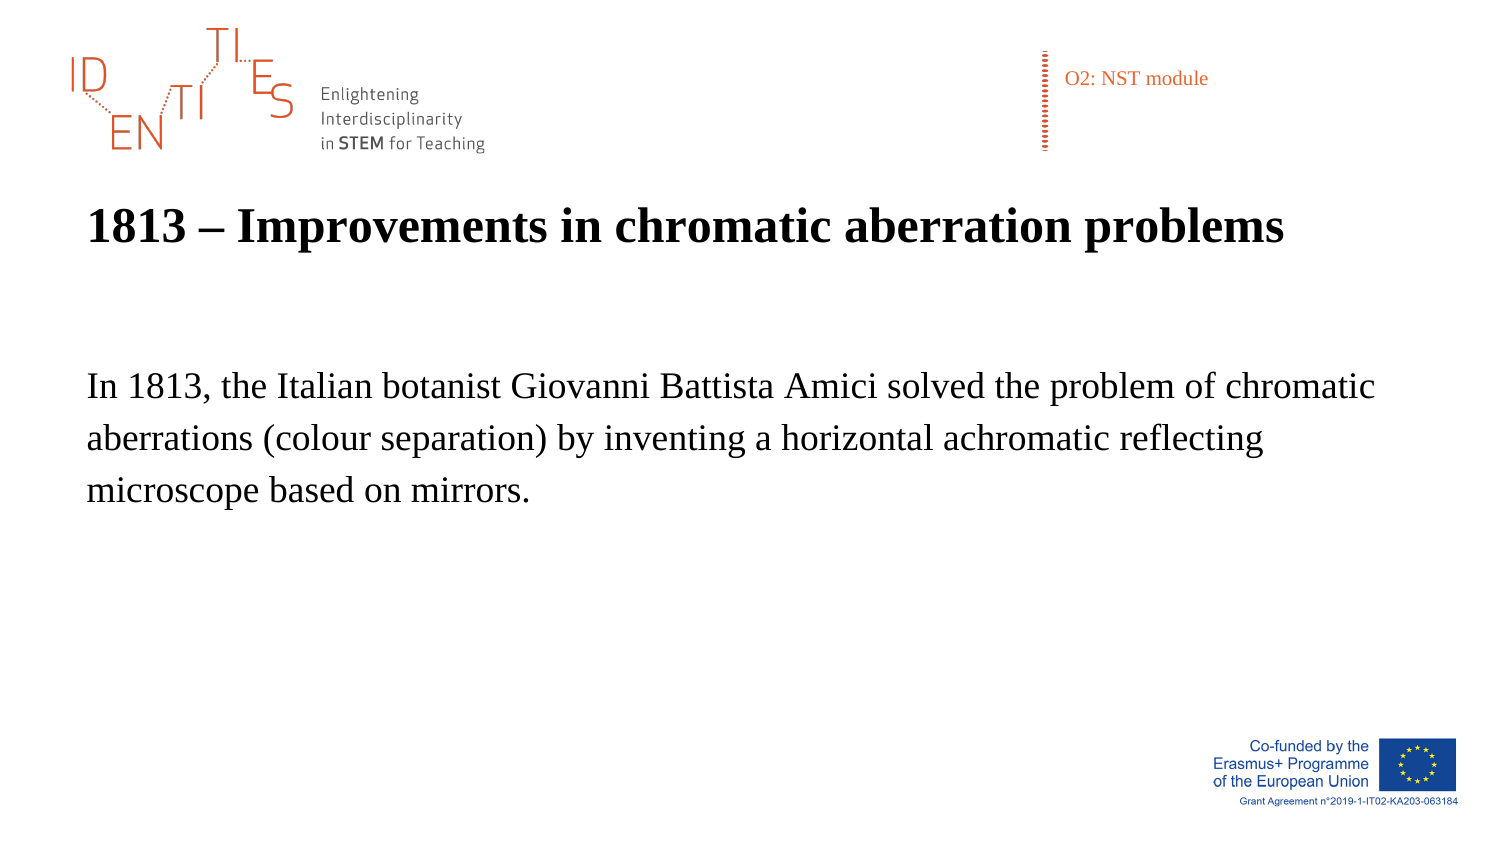

O2: NST module
1813 – Improvements in chromatic aberration problems
In 1813, the Italian botanist Giovanni Battista Amici solved the problem of chromatic aberrations (colour separation) by inventing a horizontal achromatic reflecting microscope based on mirrors.